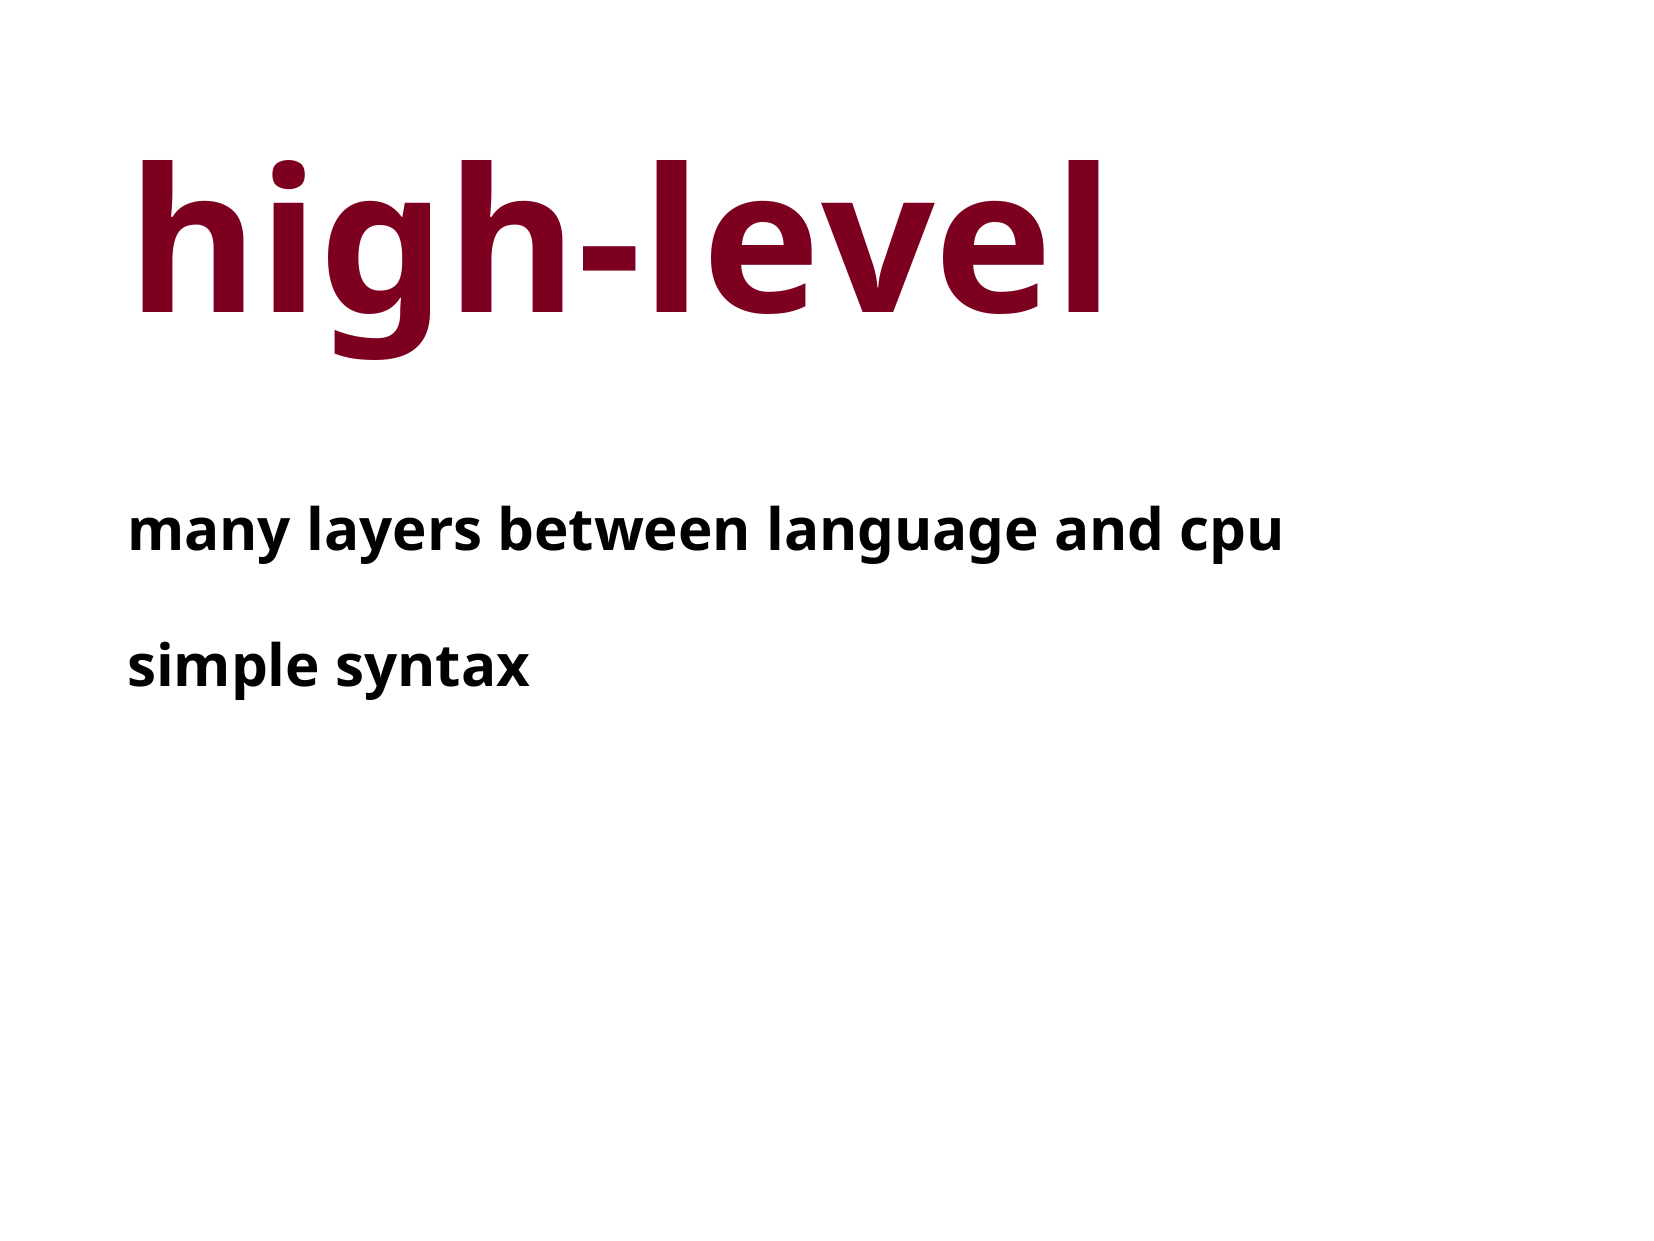

high-level
many layers between language and cpu
simple syntax